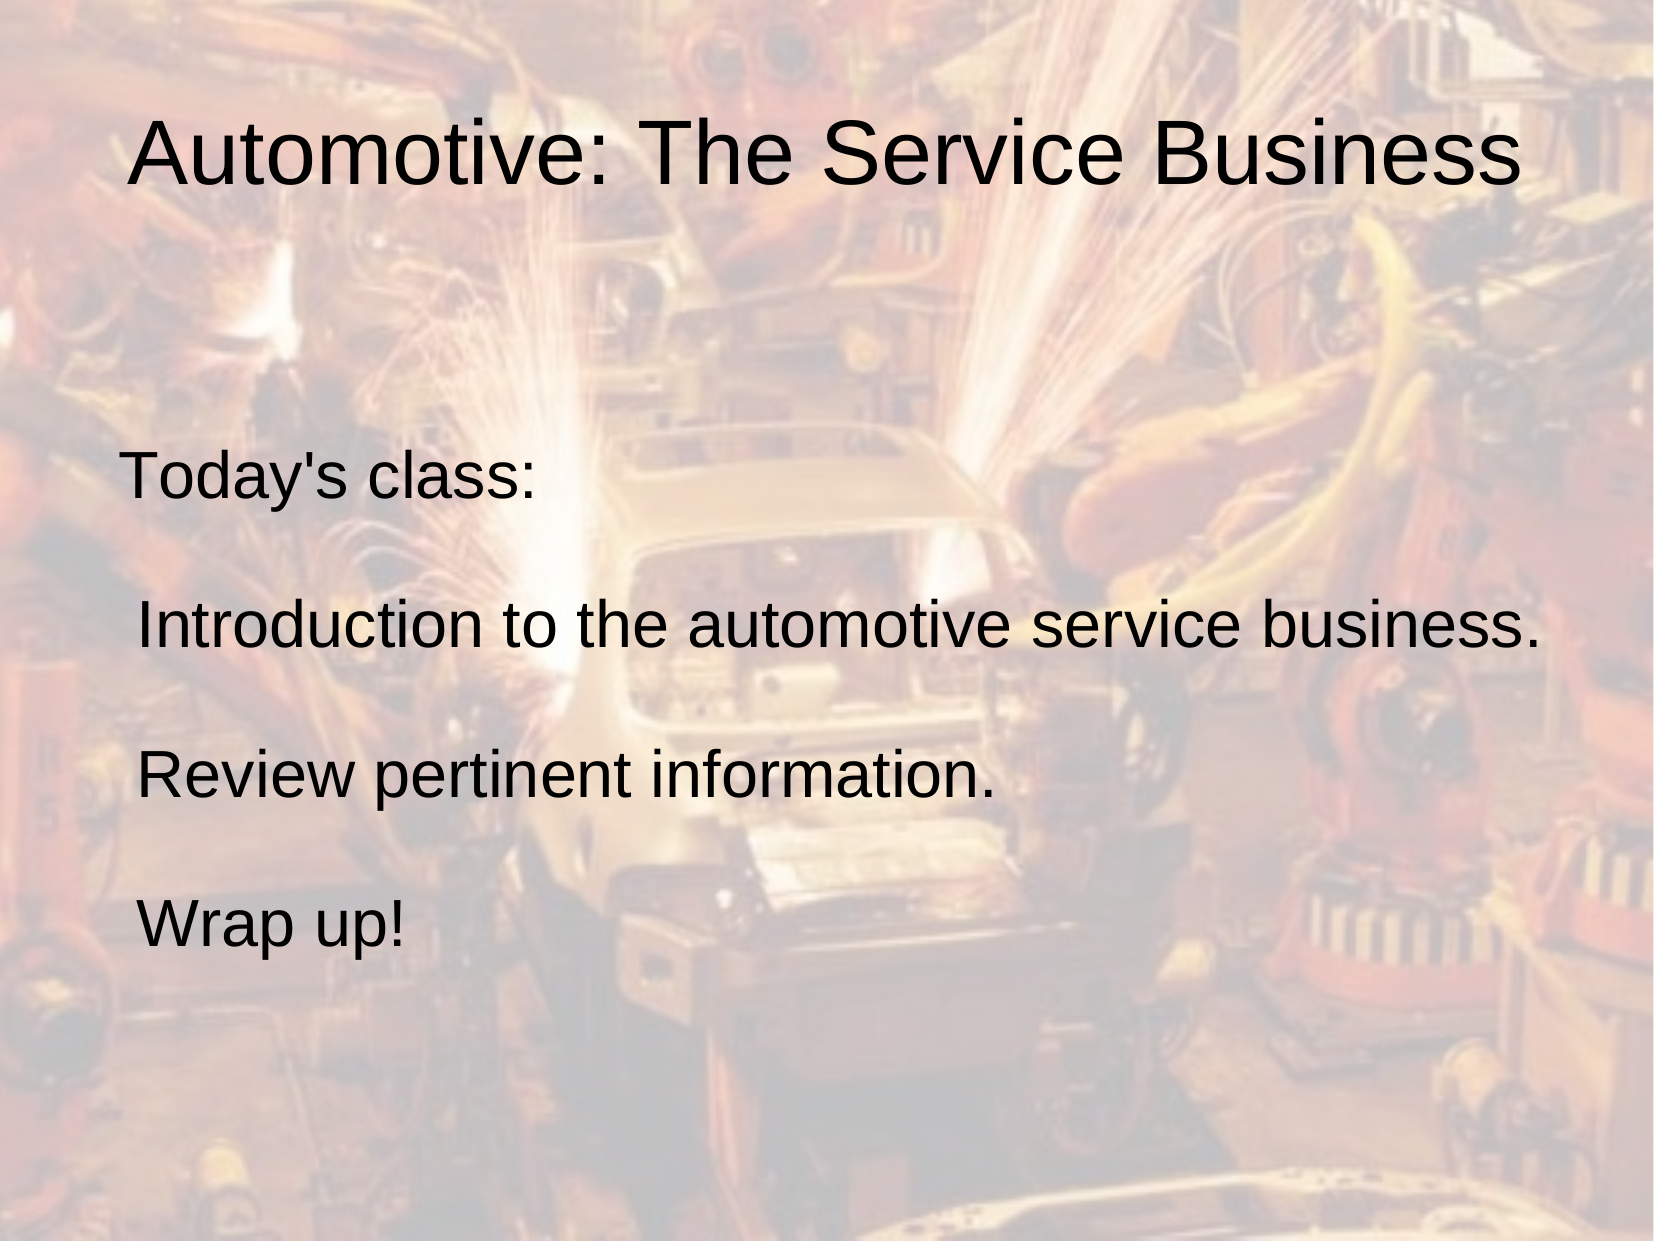

# Automotive: The Service Business
Today's class:
 Introduction to the automotive service business.
 Review pertinent information.
 Wrap up!